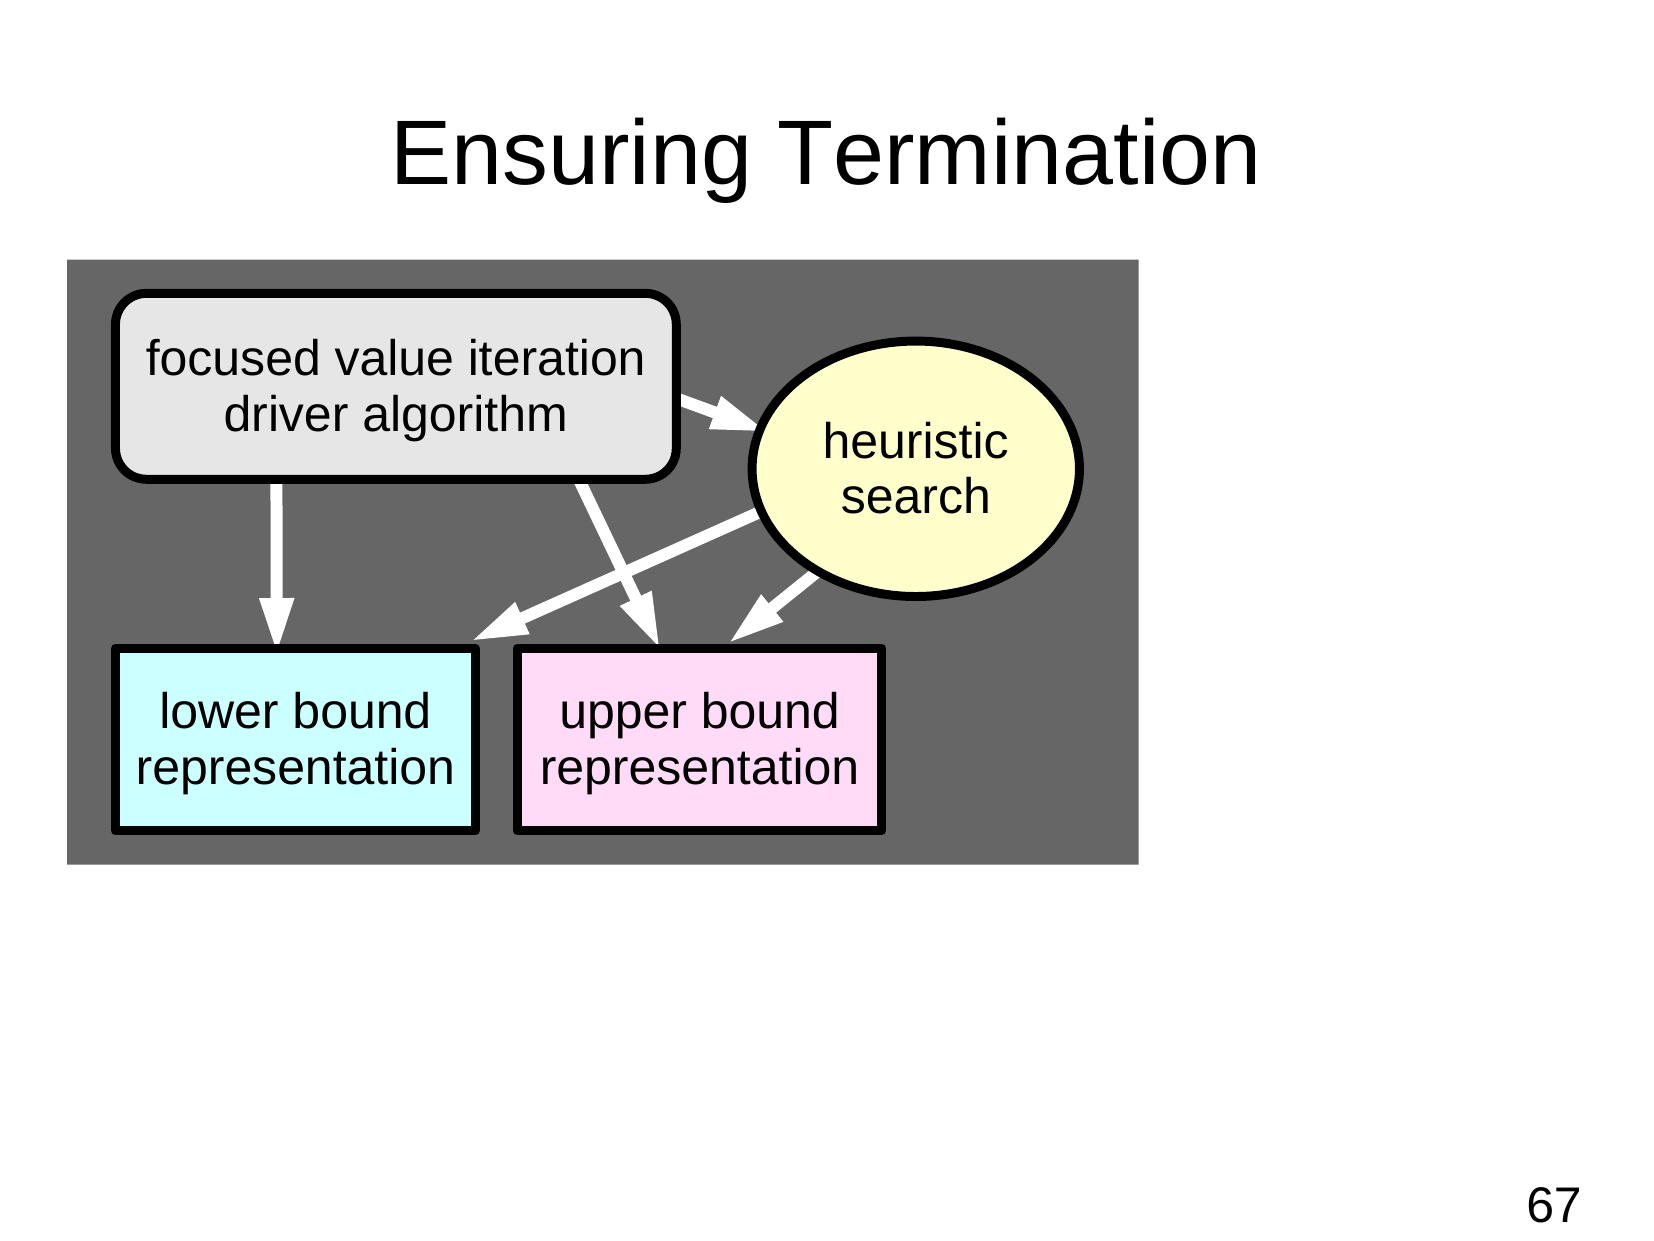

# Ensuring Termination
focused value iteration
driver algorithm
heuristic
search
lower bound
representation
upper bound
representation